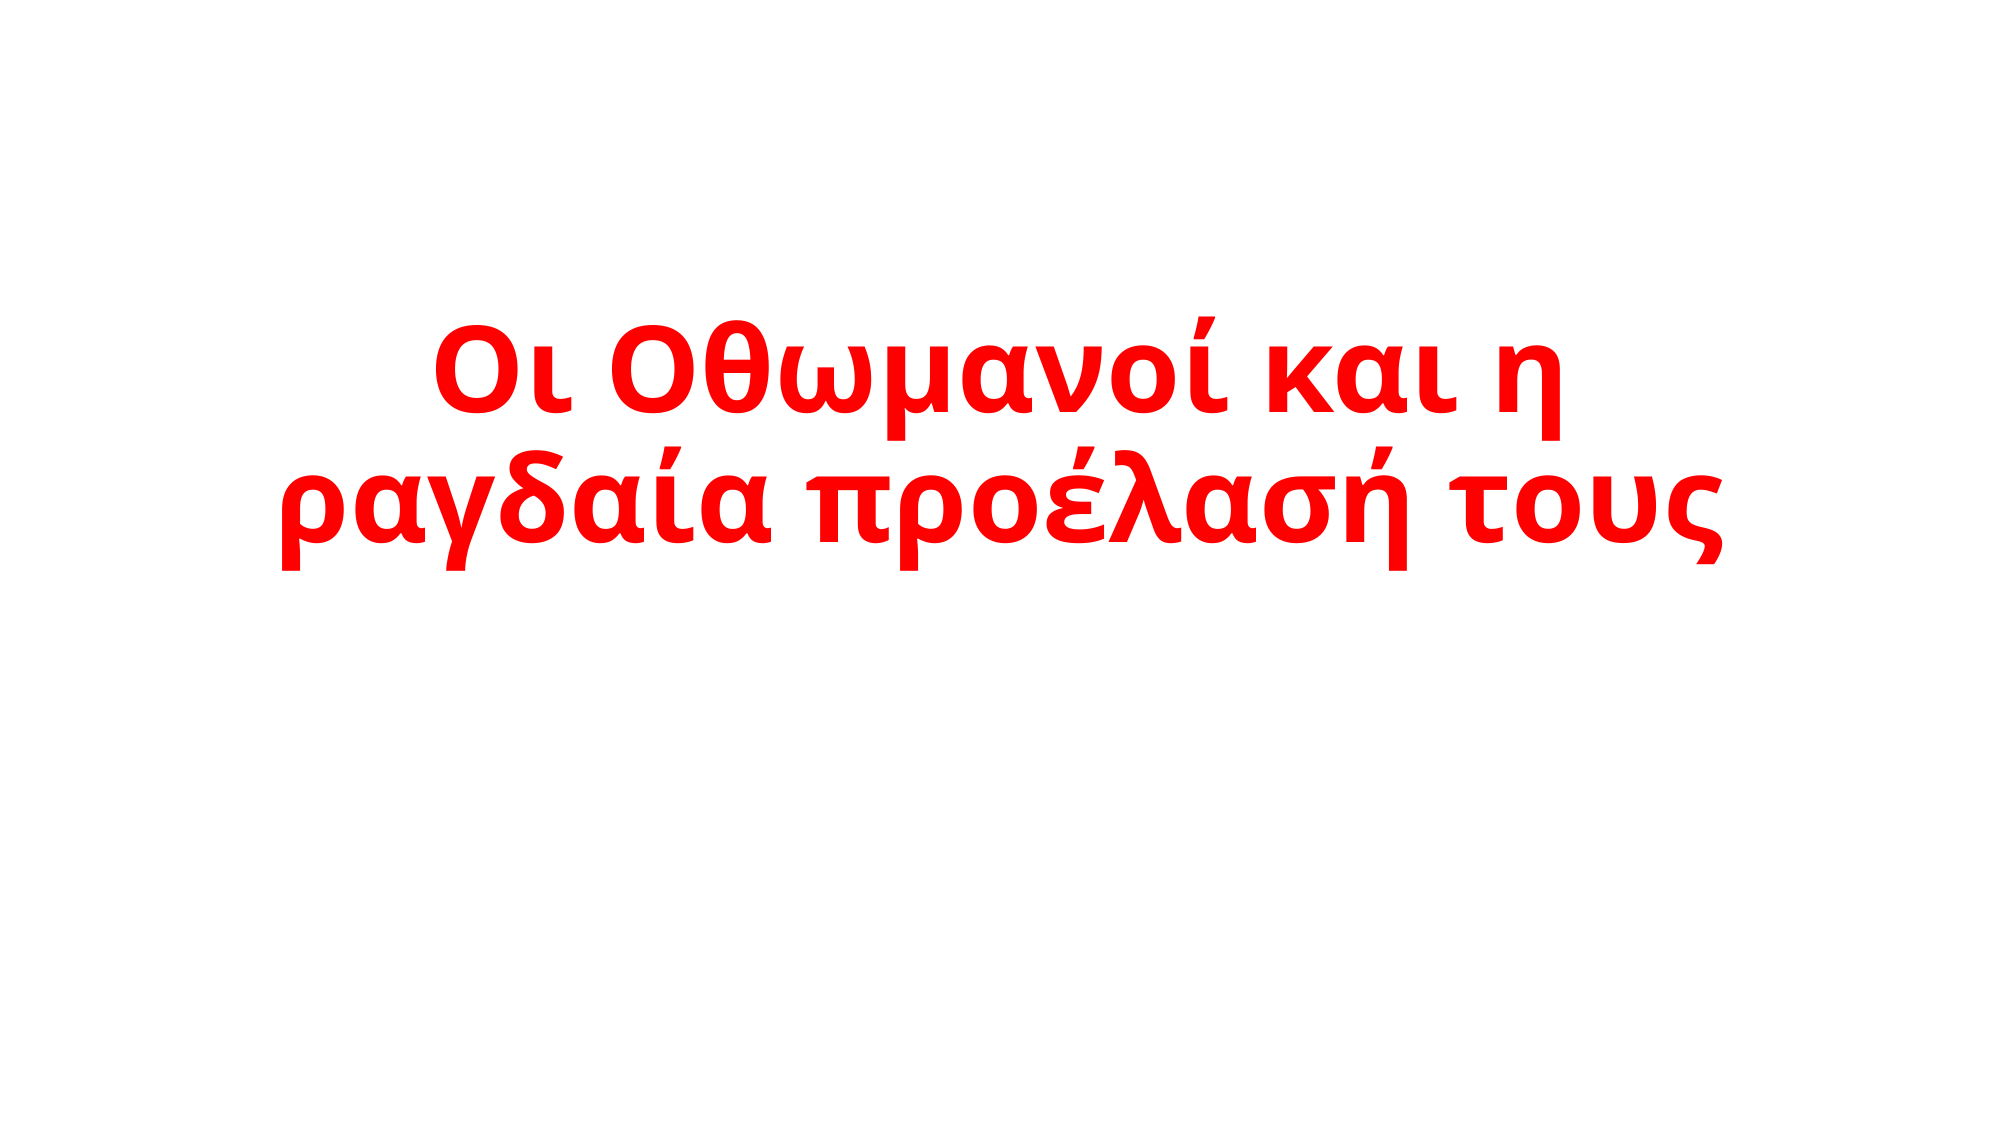

# Οι Οθωμανοί και η ραγδαία προέλασή τους